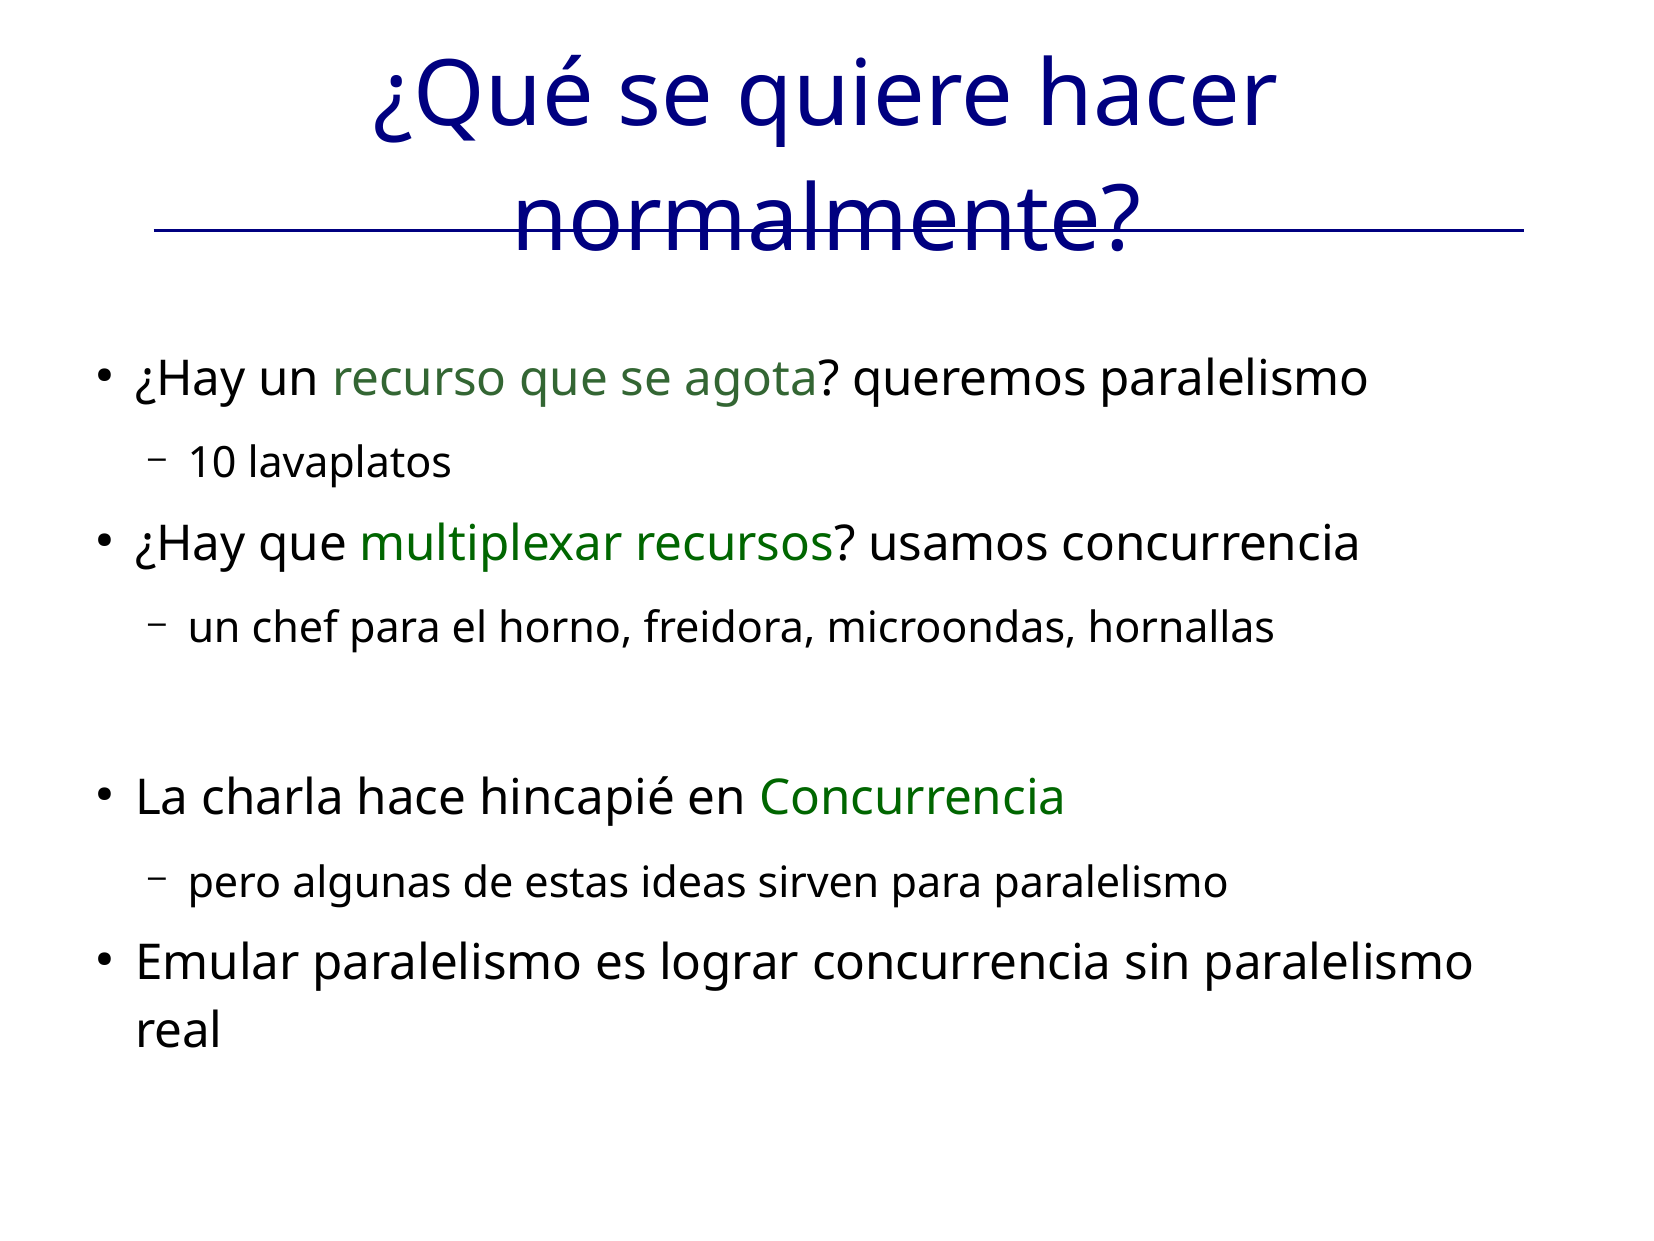

# ¿Qué se quiere hacer normalmente?
¿Hay un recurso que se agota? queremos paralelismo
10 lavaplatos
¿Hay que multiplexar recursos? usamos concurrencia
un chef para el horno, freidora, microondas, hornallas
La charla hace hincapié en Concurrencia
pero algunas de estas ideas sirven para paralelismo
Emular paralelismo es lograr concurrencia sin paralelismo real